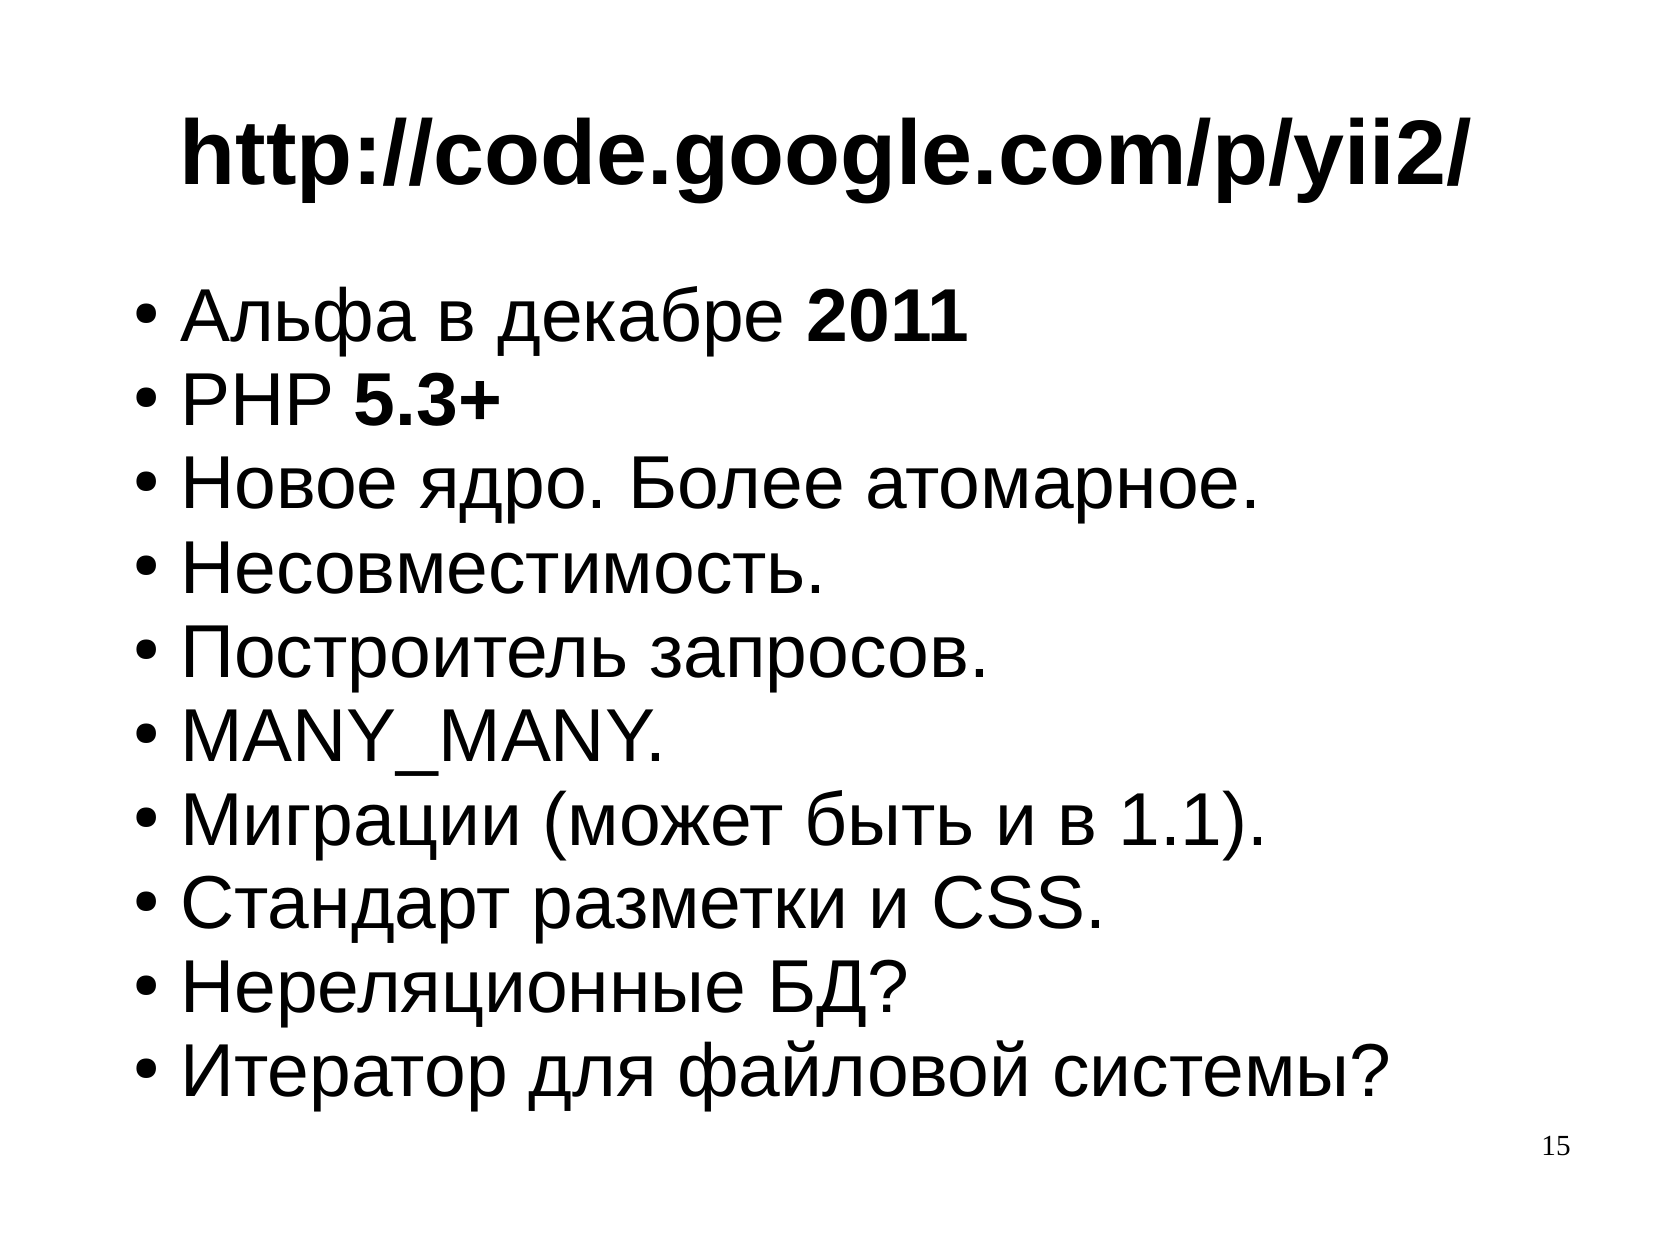

# http://code.google.com/p/yii2/
 Альфа в декабре 2011
 PHP 5.3+
 Новое ядро. Более атомарное.
 Несовместимость.
 Построитель запросов.
 MANY_MANY.
 Миграции (может быть и в 1.1).
 Стандарт разметки и CSS.
 Нереляционные БД?
 Итератор для файловой системы?
15